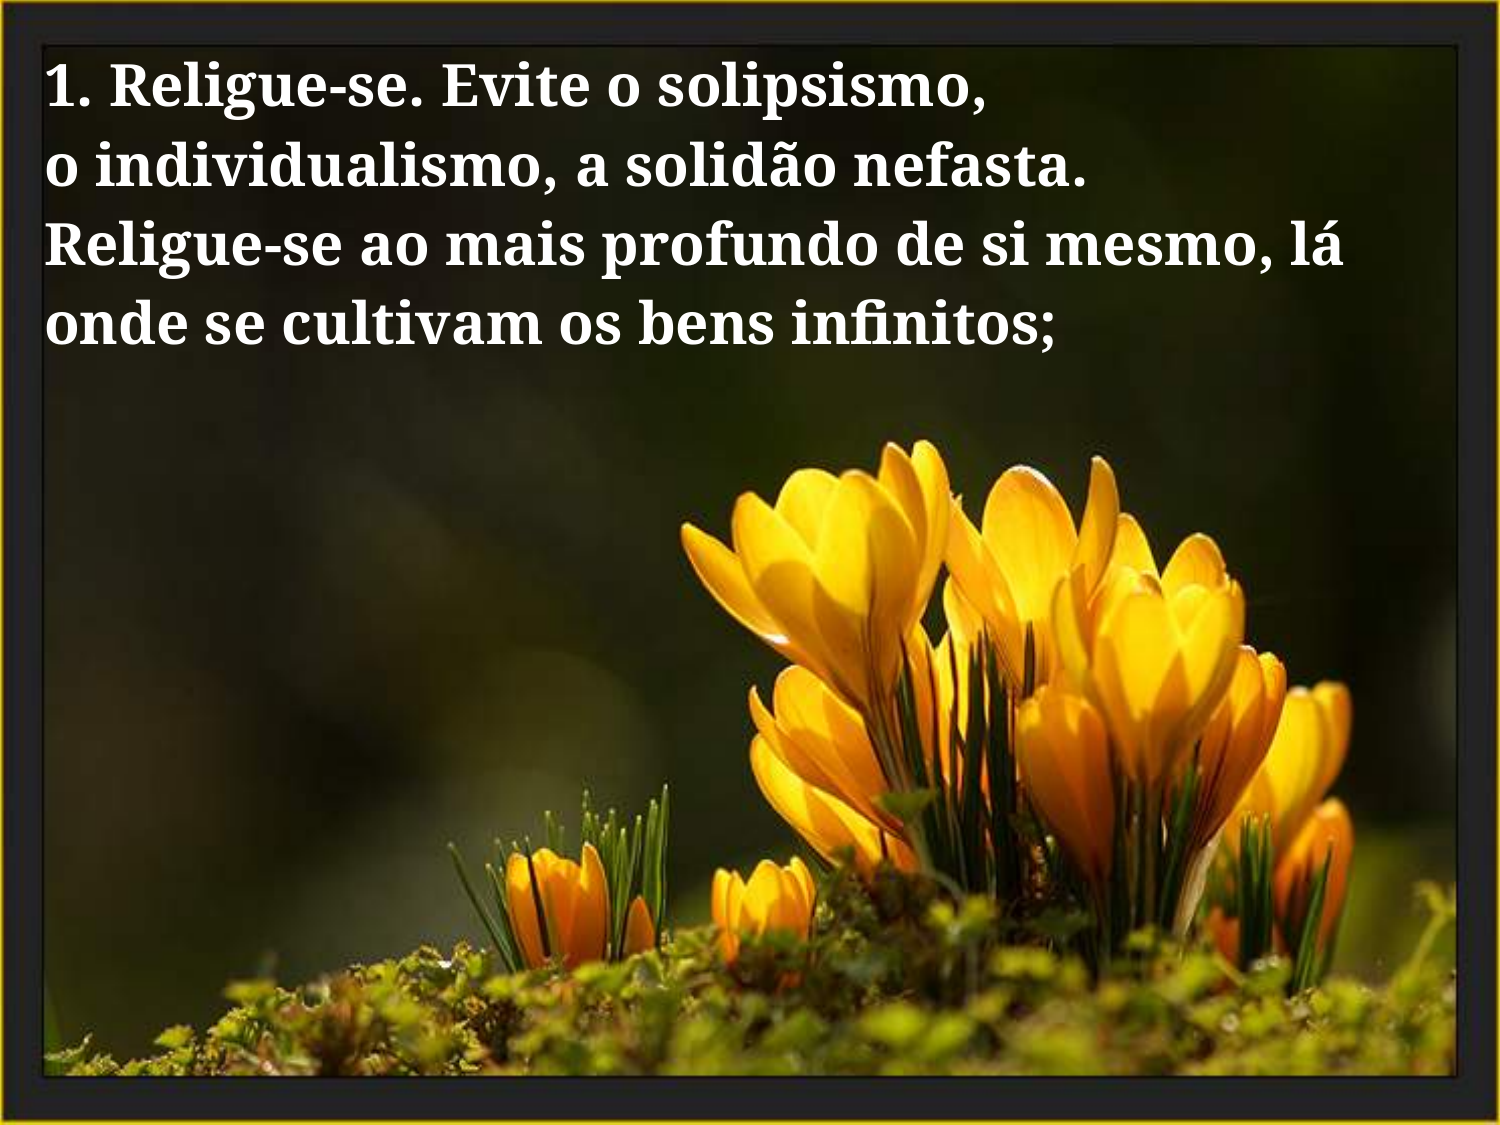

1. Religue-se. Evite o solipsismo,
o individualismo, a solidão nefasta.
Religue-se ao mais profundo de si mesmo, lá onde se cultivam os bens infinitos;